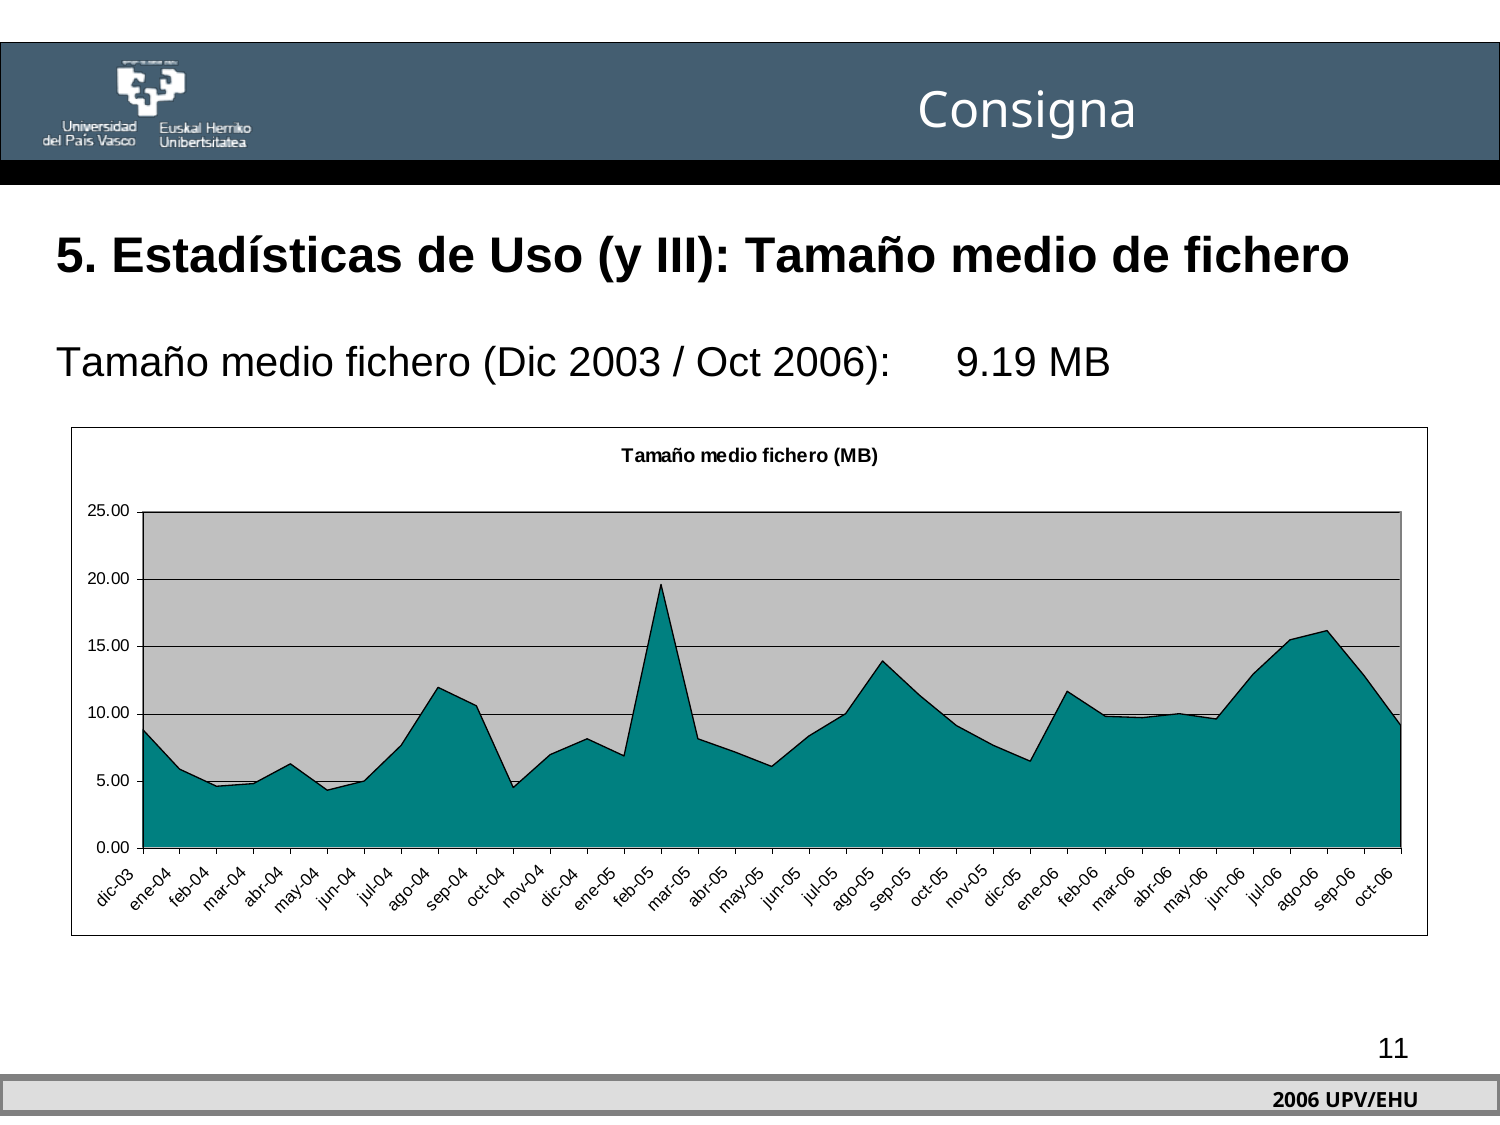

Consigna
5. Estadísticas de Uso (y III): Tamaño medio de fichero
Tamaño medio fichero (Dic 2003 / Oct 2006):	9.19 MB
11
2006 UPV/EHU